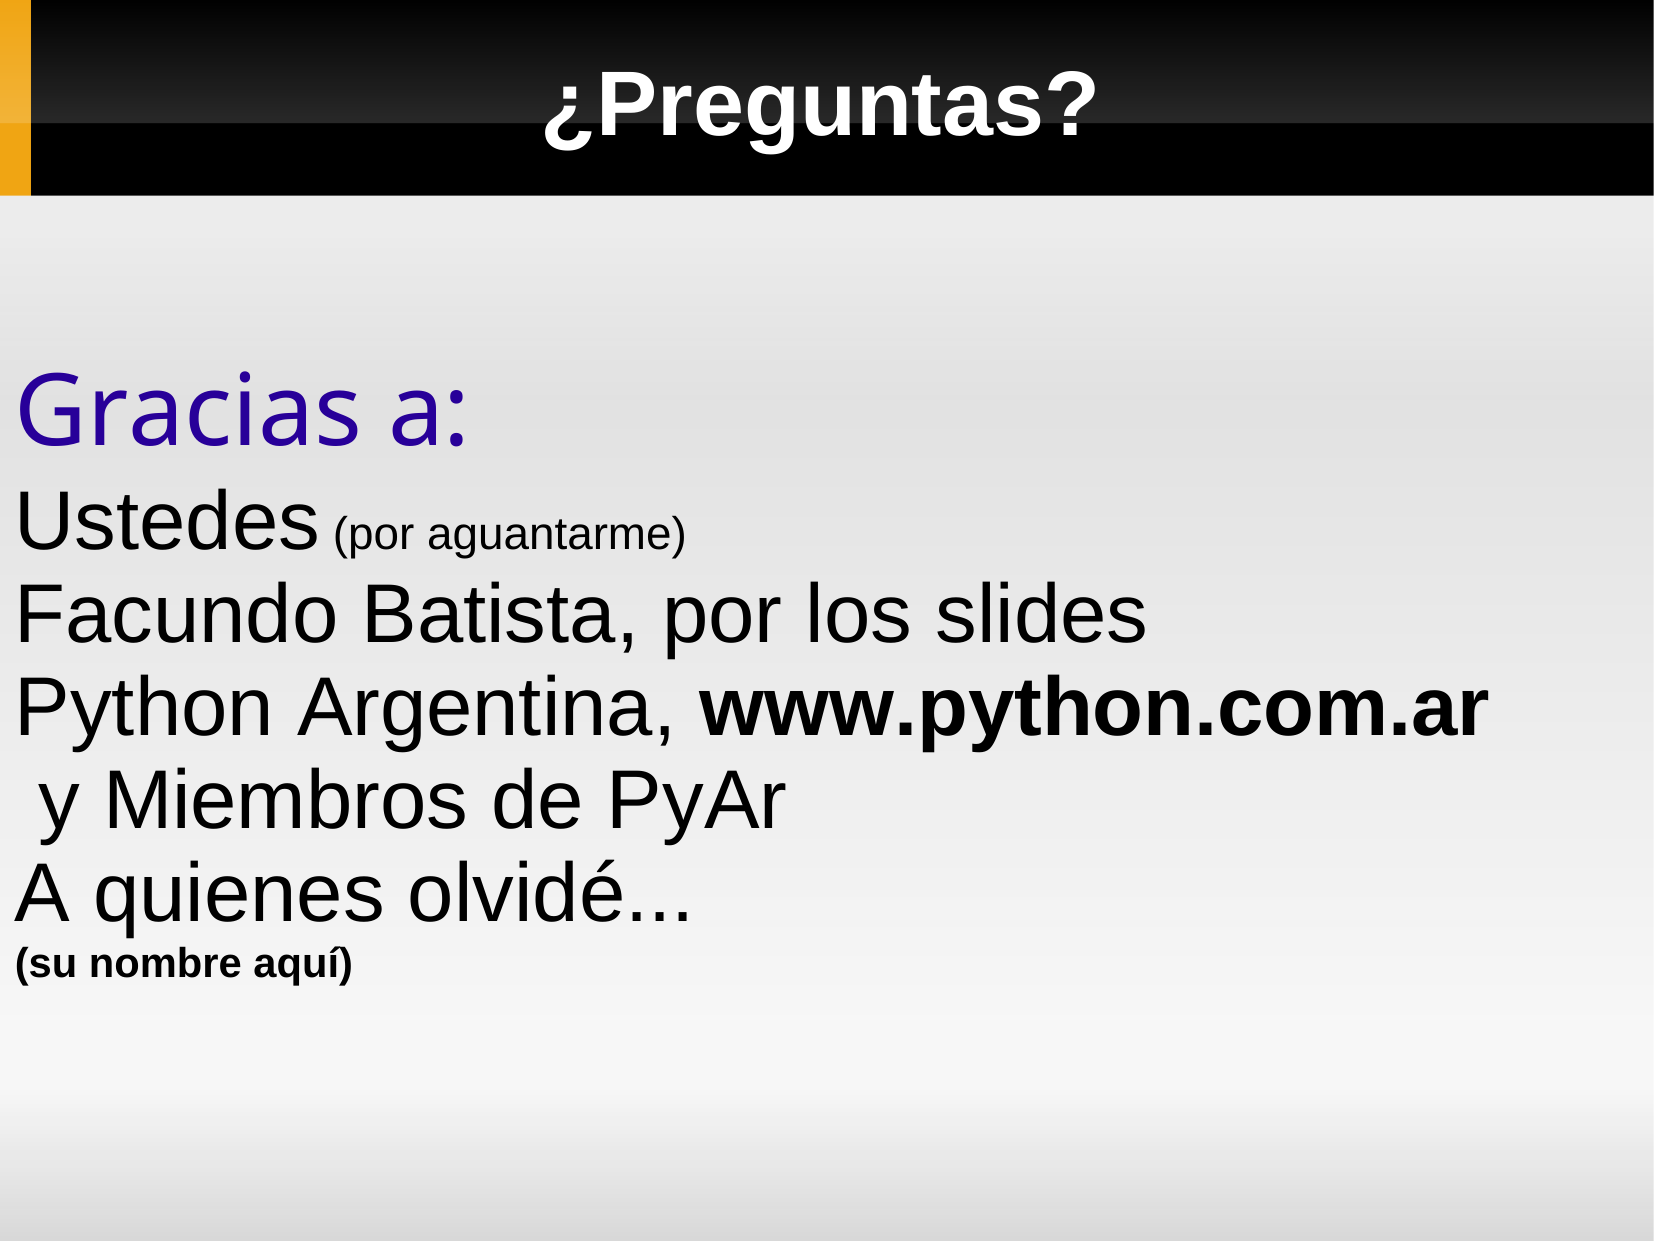

# ¿Preguntas?
Gracias a:
Ustedes (por aguantarme)
Facundo Batista, por los slides
Python Argentina, www.python.com.ar
 y Miembros de PyAr
A quienes olvidé...
(su nombre aquí)